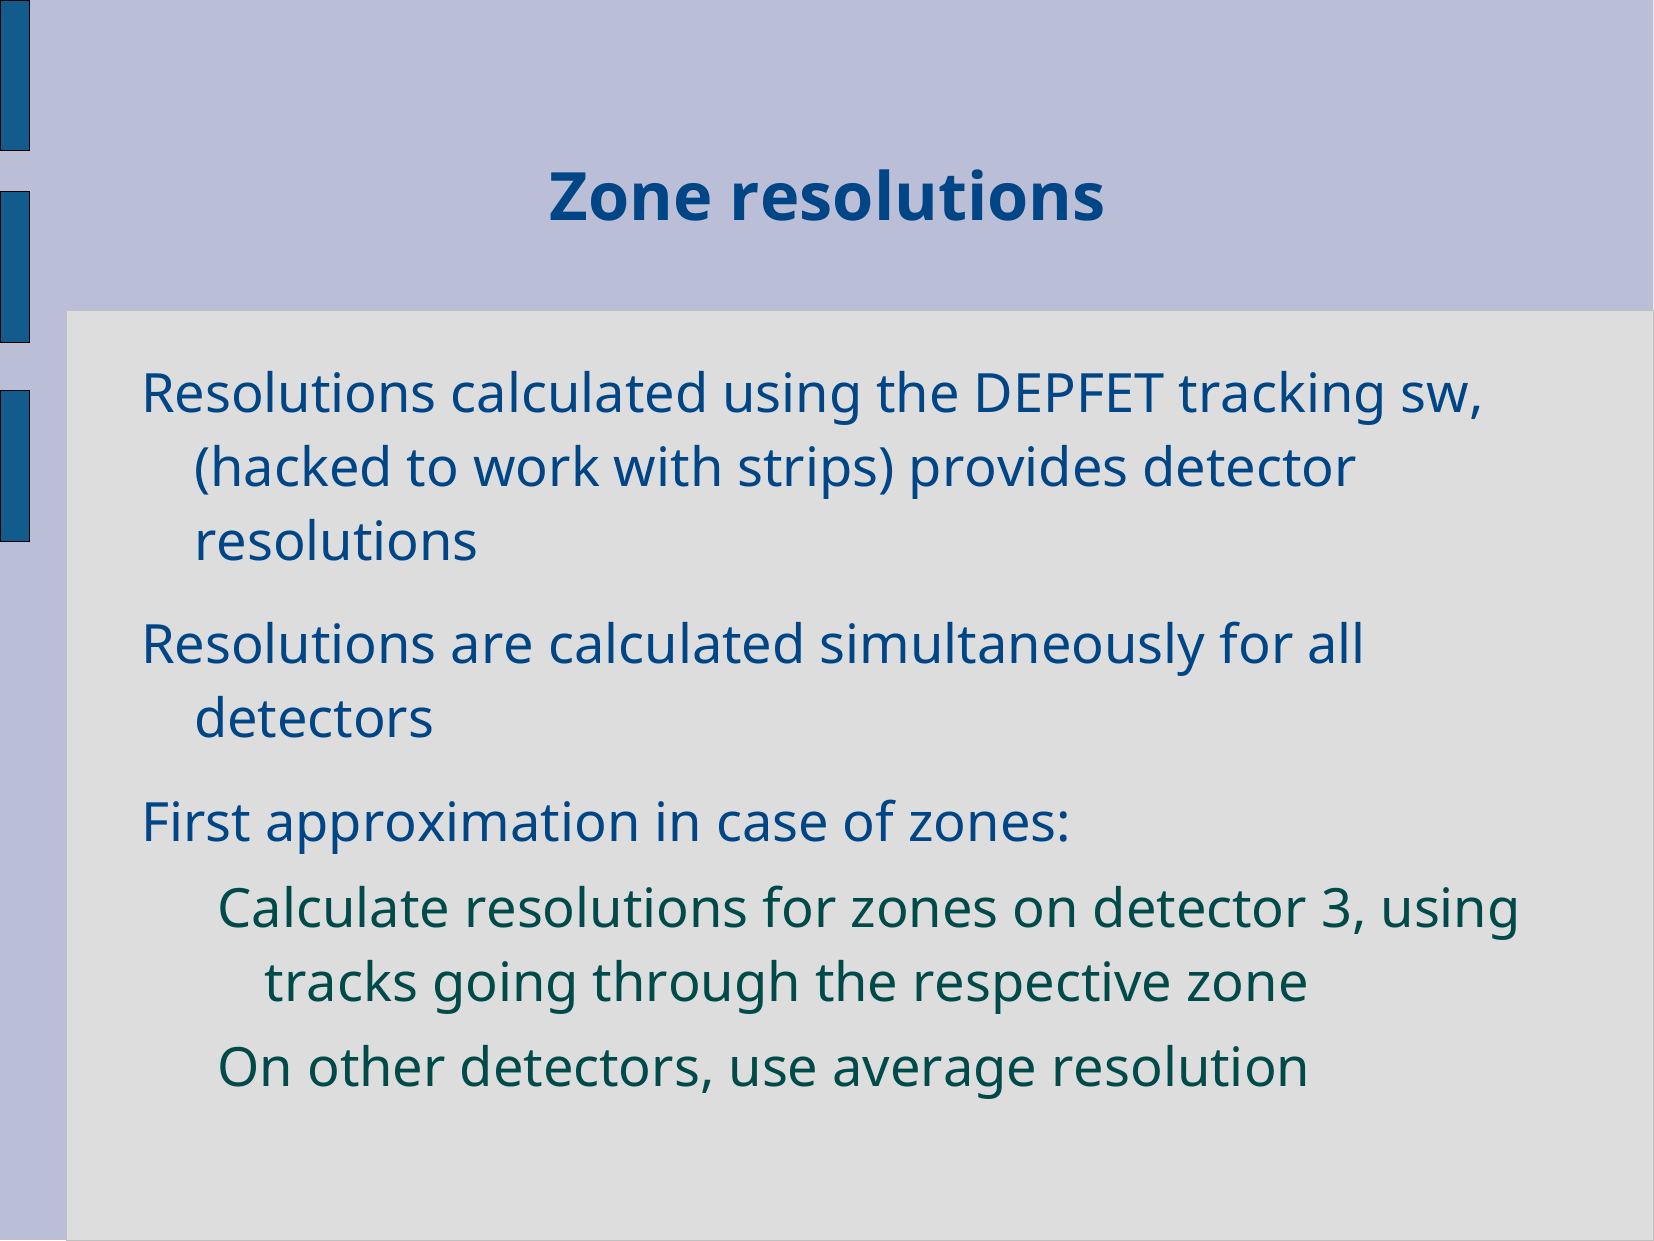

# Zone resolutions
Resolutions calculated using the DEPFET tracking sw, (hacked to work with strips) provides detector resolutions
Resolutions are calculated simultaneously for all detectors
First approximation in case of zones:
Calculate resolutions for zones on detector 3, using tracks going through the respective zone
On other detectors, use average resolution